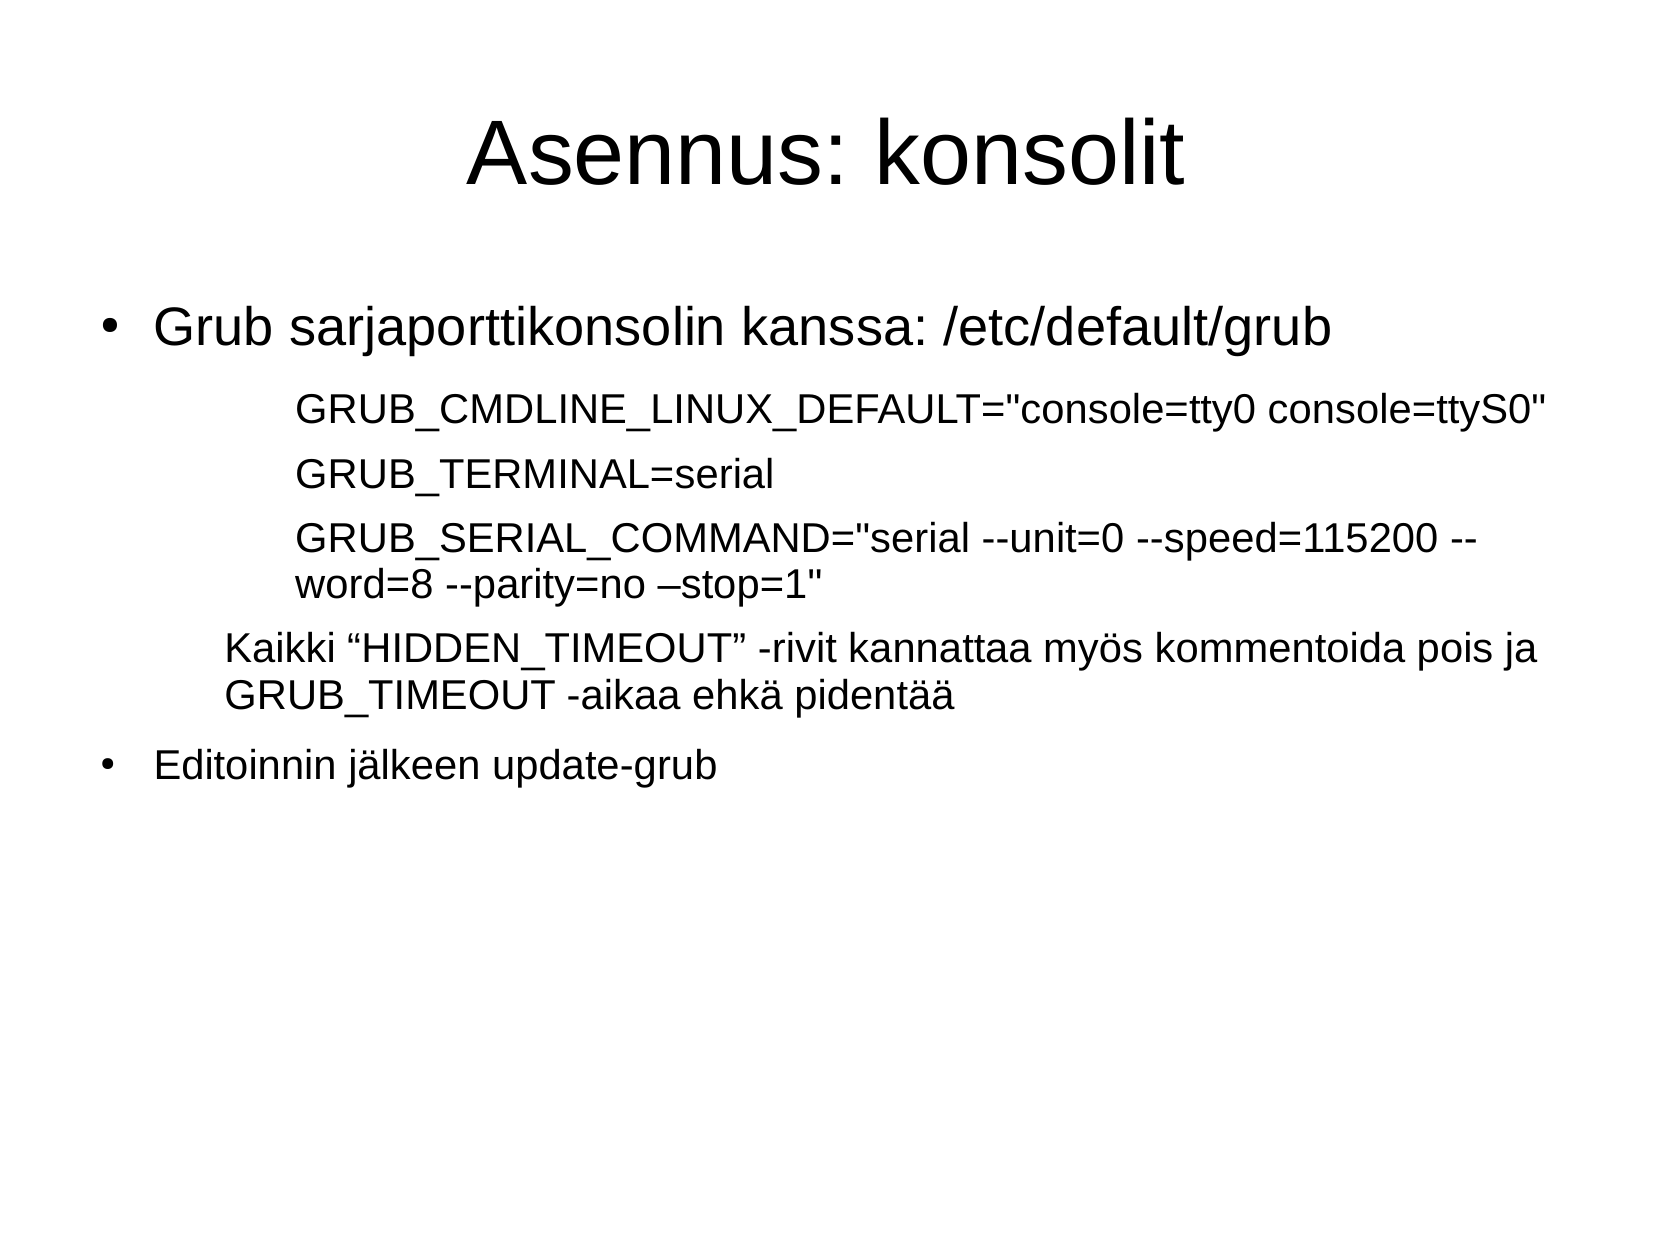

# Asennus: konsolit
Grub sarjaporttikonsolin kanssa: /etc/default/grub
GRUB_CMDLINE_LINUX_DEFAULT="console=tty0 console=ttyS0"
GRUB_TERMINAL=serial
GRUB_SERIAL_COMMAND="serial --unit=0 --speed=115200 --word=8 --parity=no –stop=1"
Kaikki “HIDDEN_TIMEOUT” -rivit kannattaa myös kommentoida pois ja GRUB_TIMEOUT -aikaa ehkä pidentää
Editoinnin jälkeen update-grub